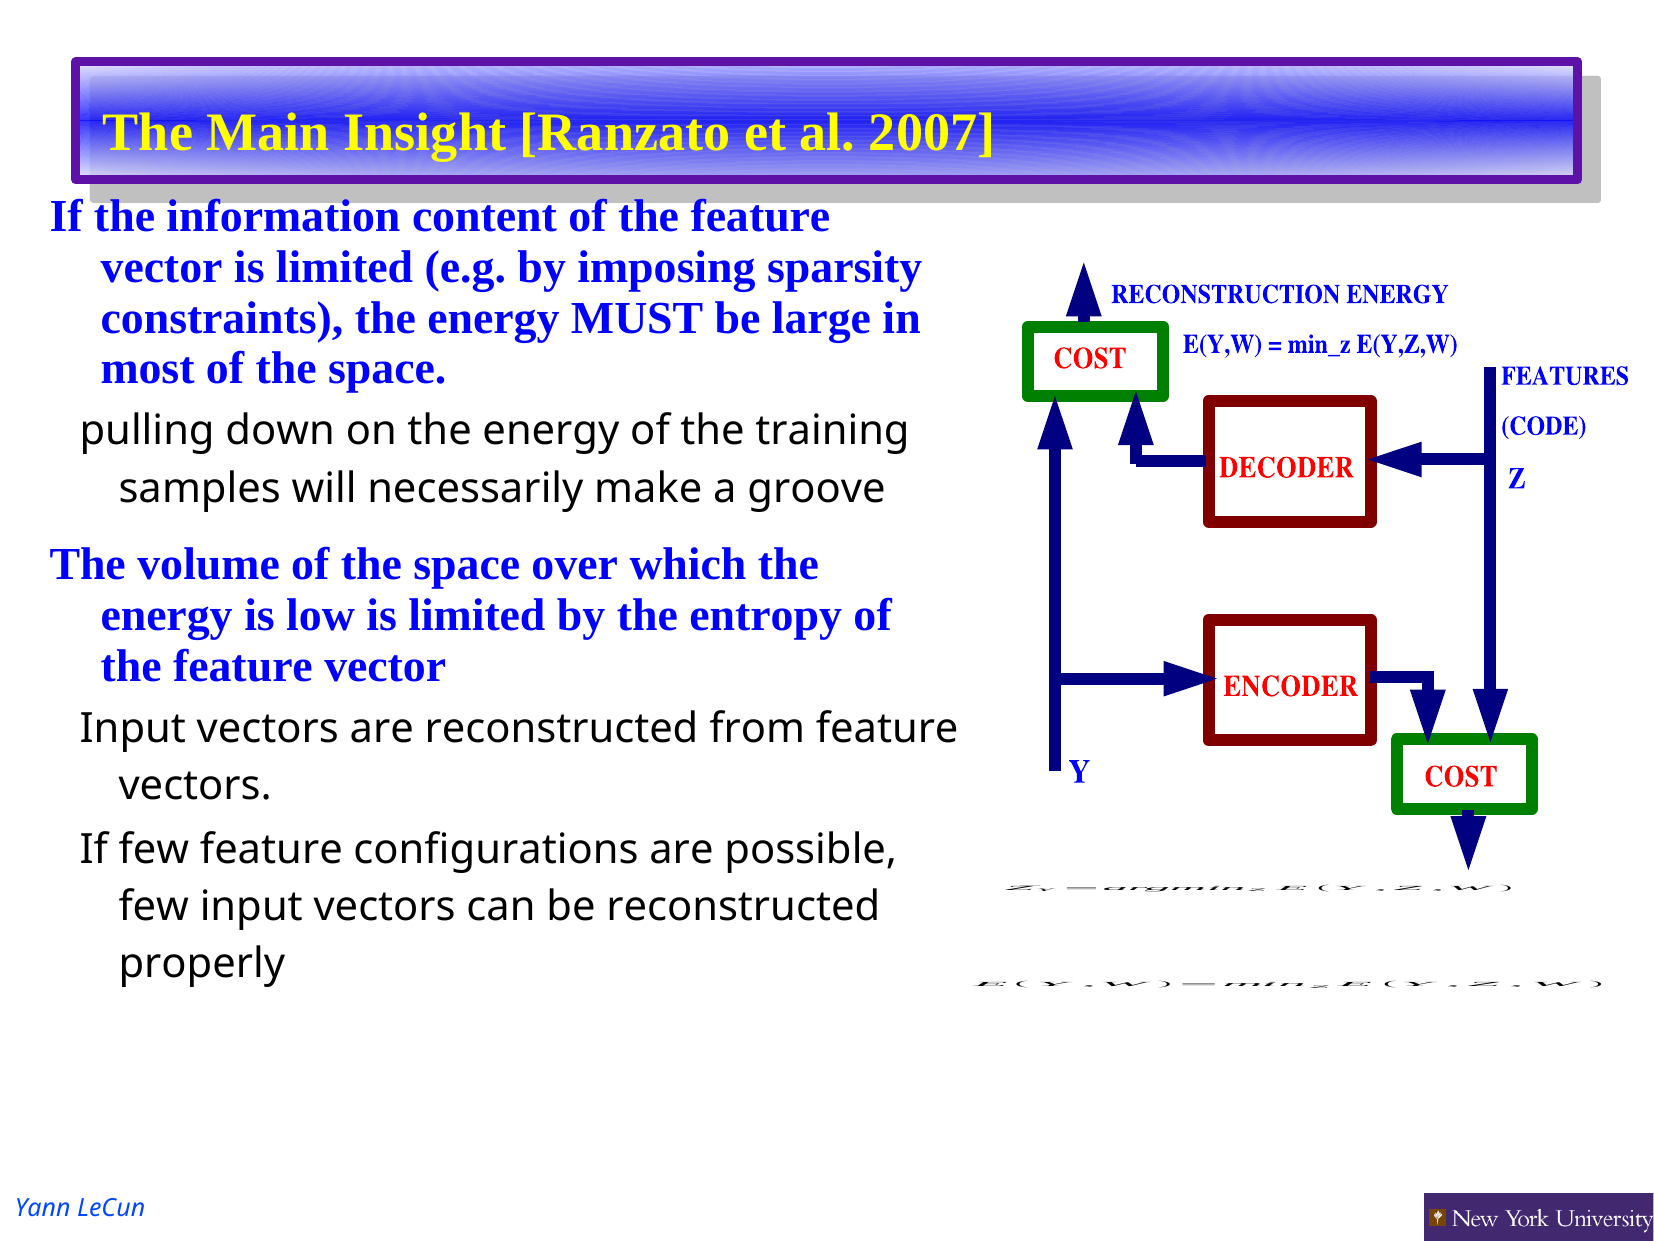

# The Main Insight [Ranzato et al. 2007]
If the information content of the feature vector is limited (e.g. by imposing sparsity constraints), the energy MUST be large in most of the space.
pulling down on the energy of the training samples will necessarily make a groove
The volume of the space over which the energy is low is limited by the entropy of the feature vector
Input vectors are reconstructed from feature vectors.
If few feature configurations are possible, few input vectors can be reconstructed properly